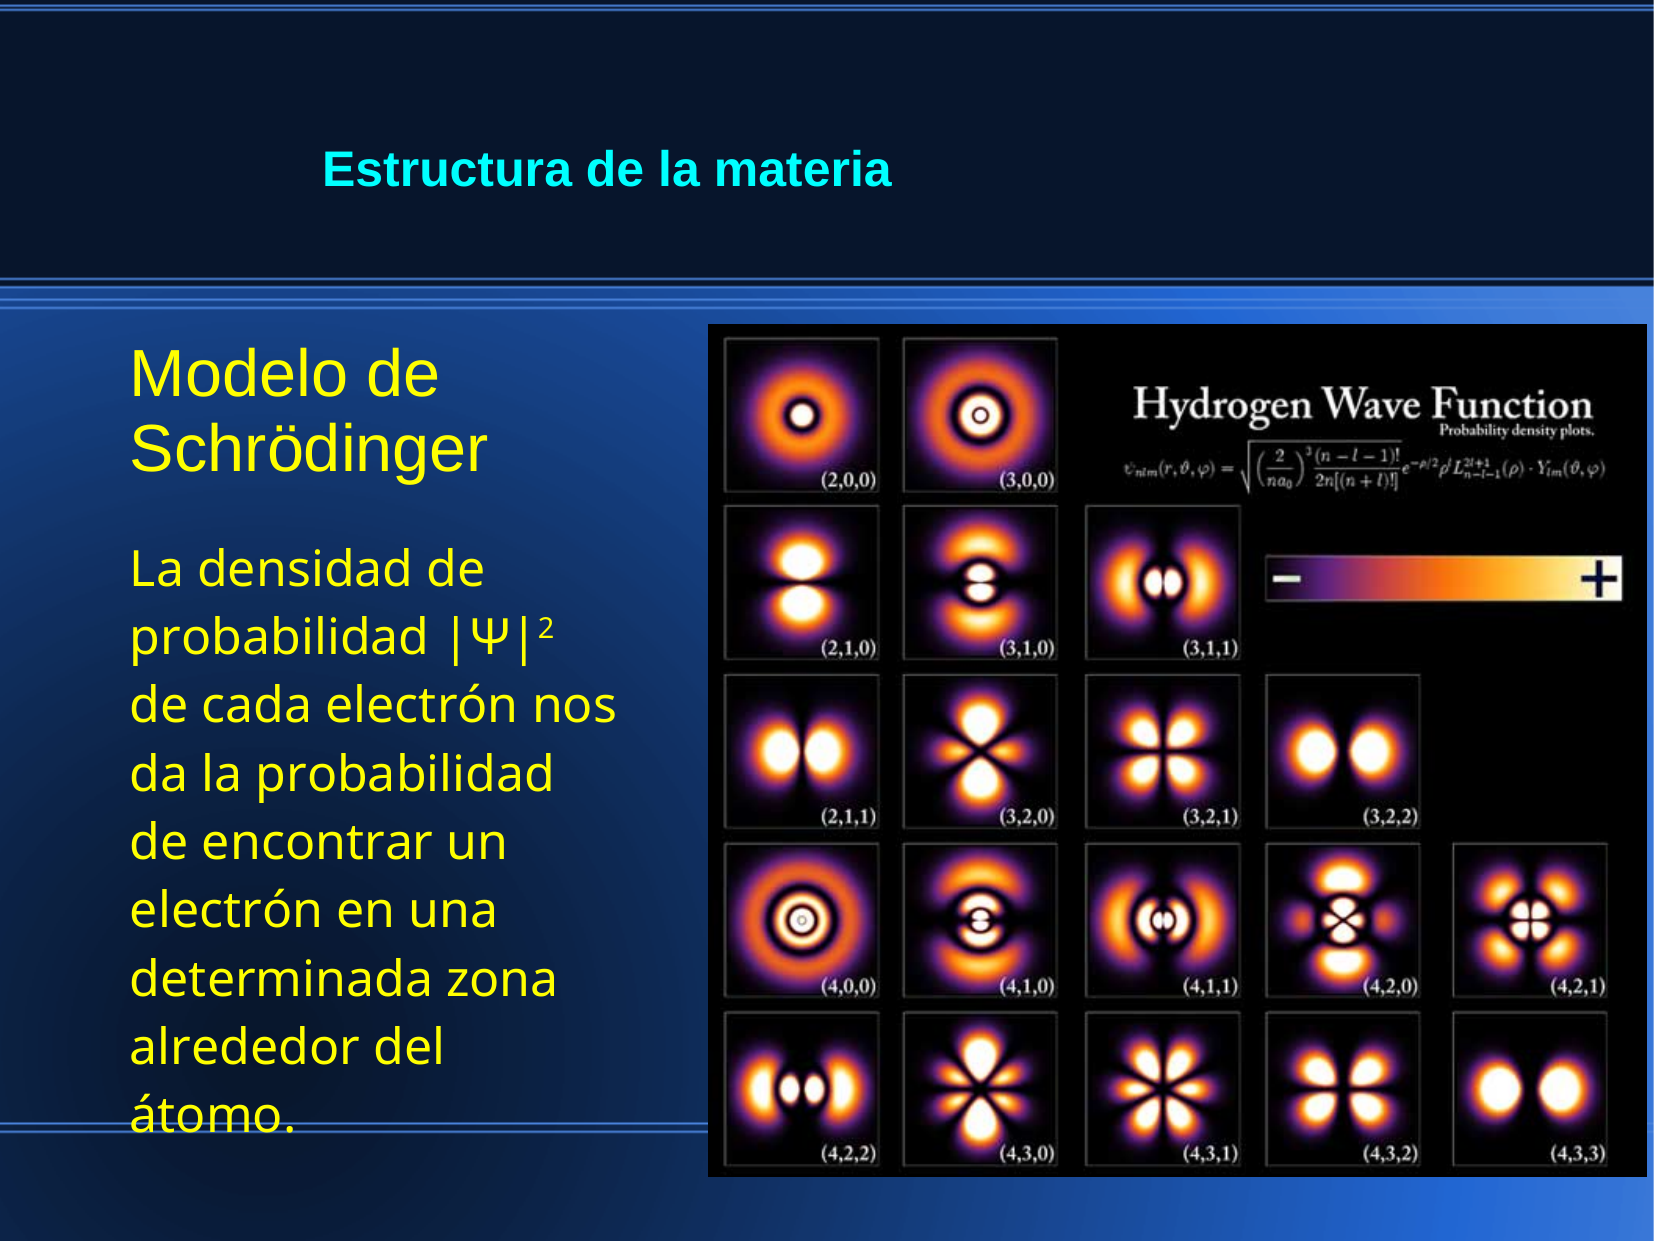

Estructura de la materia
# Modelo de Schrödinger
La densidad de probabilidad |Ψ|2 de cada electrón nos da la probabilidad de encontrar un electrón en una determinada zona alrededor del átomo.